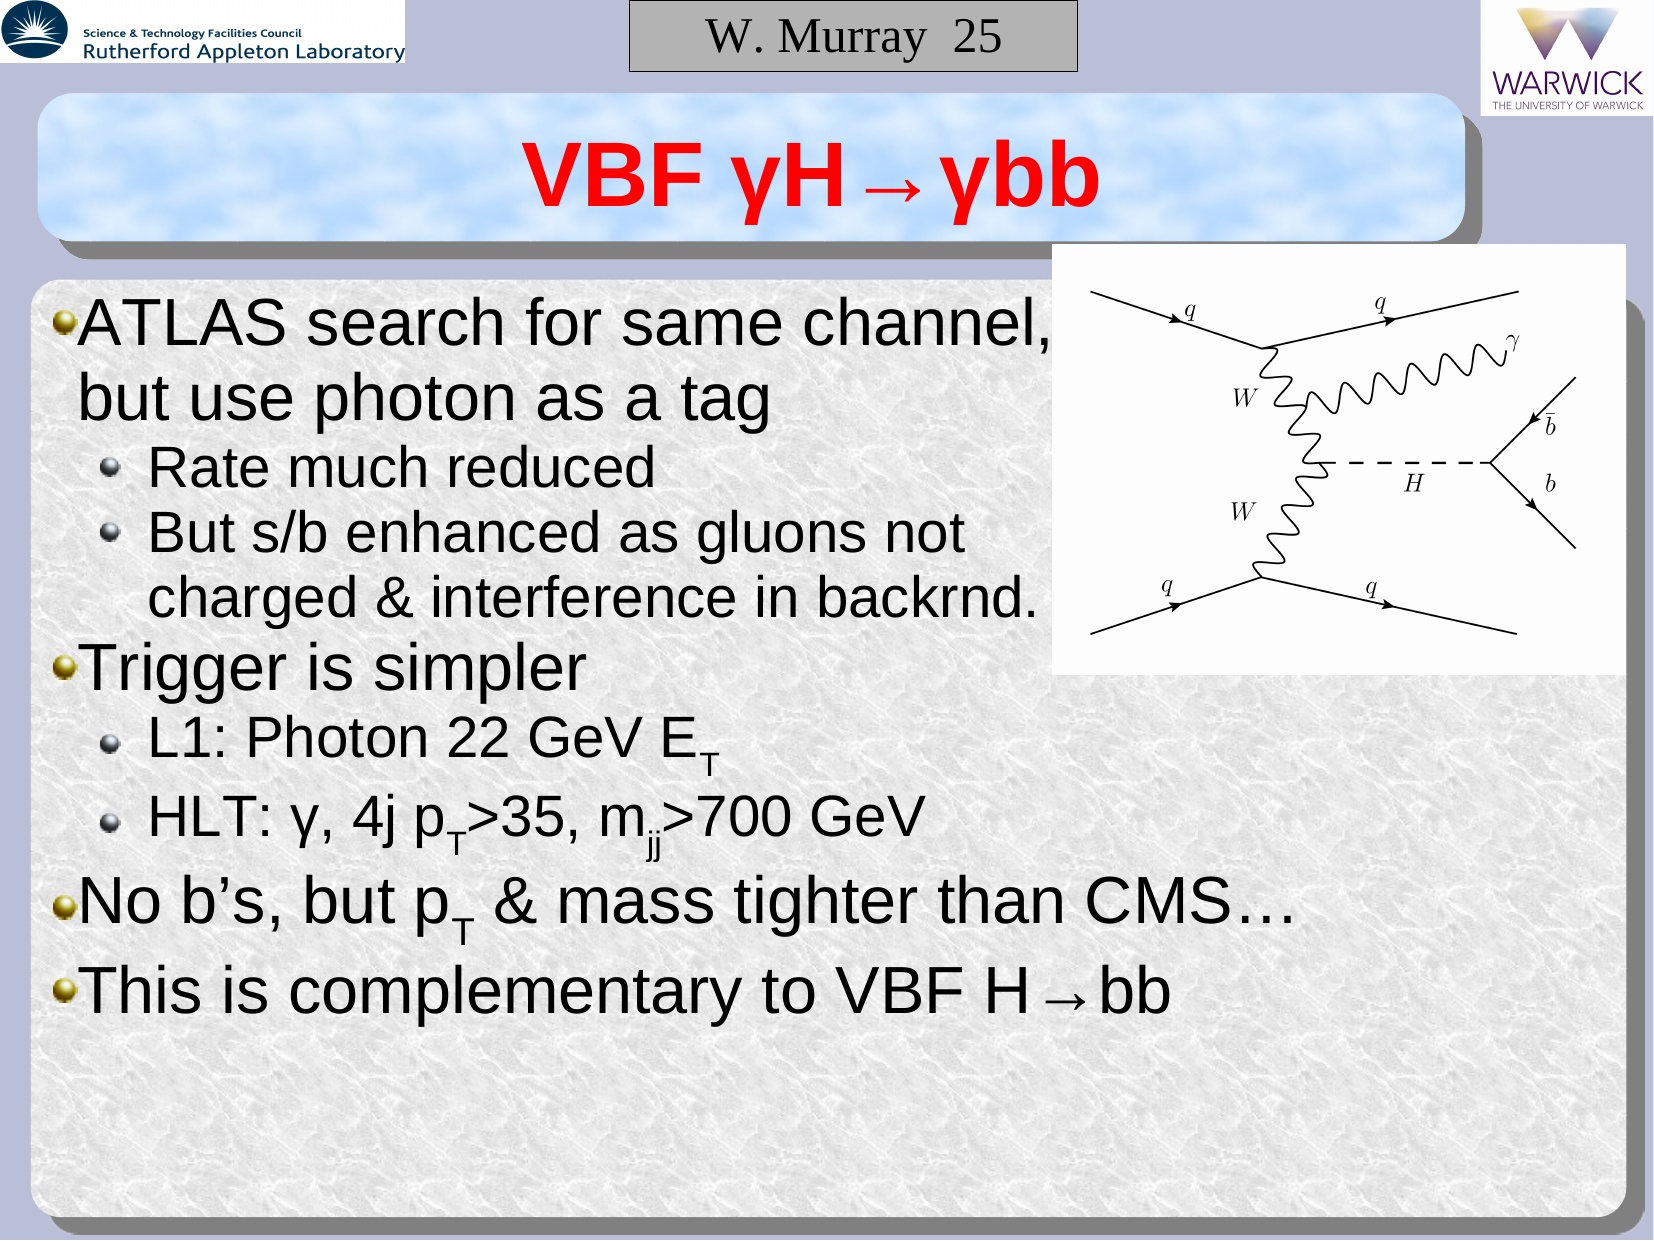

# VBF γH→γbb
ATLAS search for same channel,
but use photon as a tag
Rate much reduced
But s/b enhanced as gluons not
charged & interference in backrnd.
Trigger is simpler
L1: Photon 22 GeV ET
HLT: γ, 4j pT>35, mjj>700 GeV
No b’s, but pT & mass tighter than CMS…
This is complementary to VBF H→bb